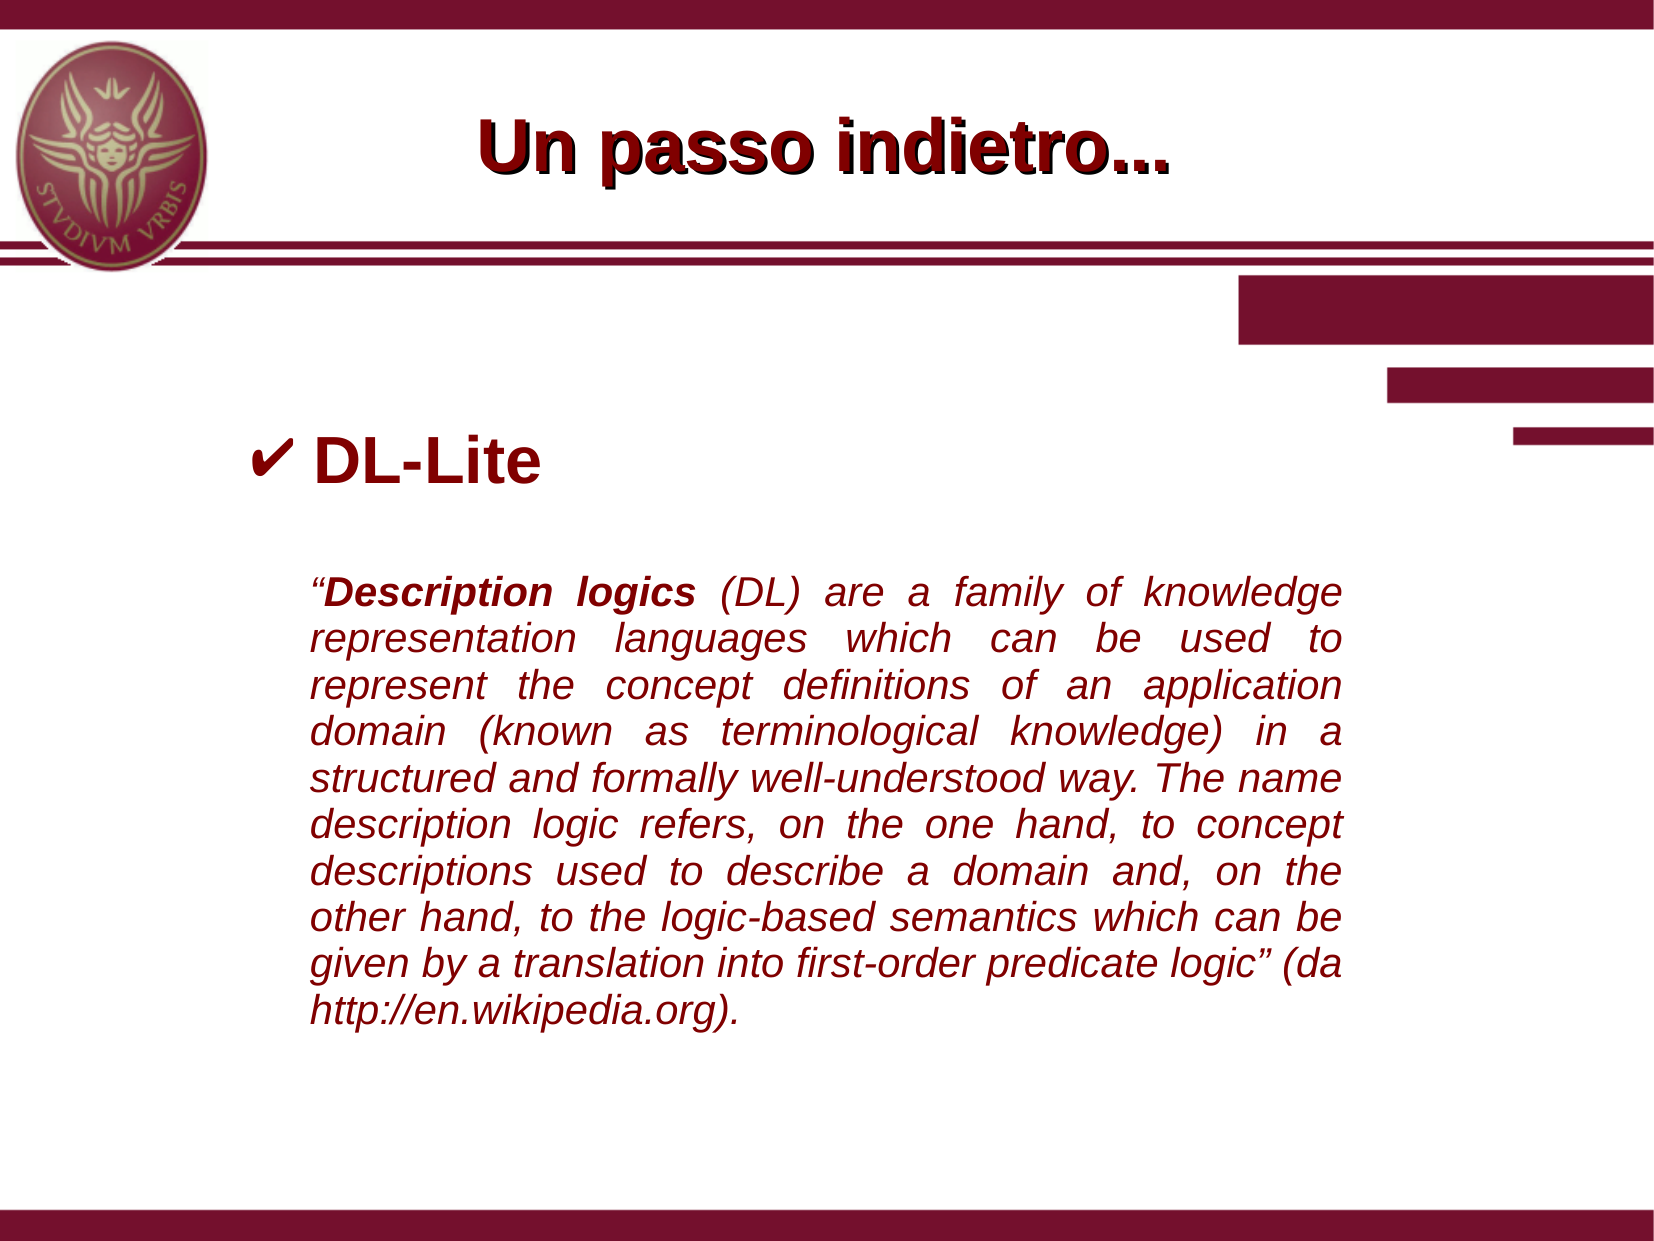

Un passo indietro...
 DL-Lite
“Description logics (DL) are a family of knowledge representation languages which can be used to represent the concept definitions of an application domain (known as terminological knowledge) in a structured and formally well-understood way. The name description logic refers, on the one hand, to concept descriptions used to describe a domain and, on the other hand, to the logic-based semantics which can be given by a translation into first-order predicate logic” (da http://en.wikipedia.org).